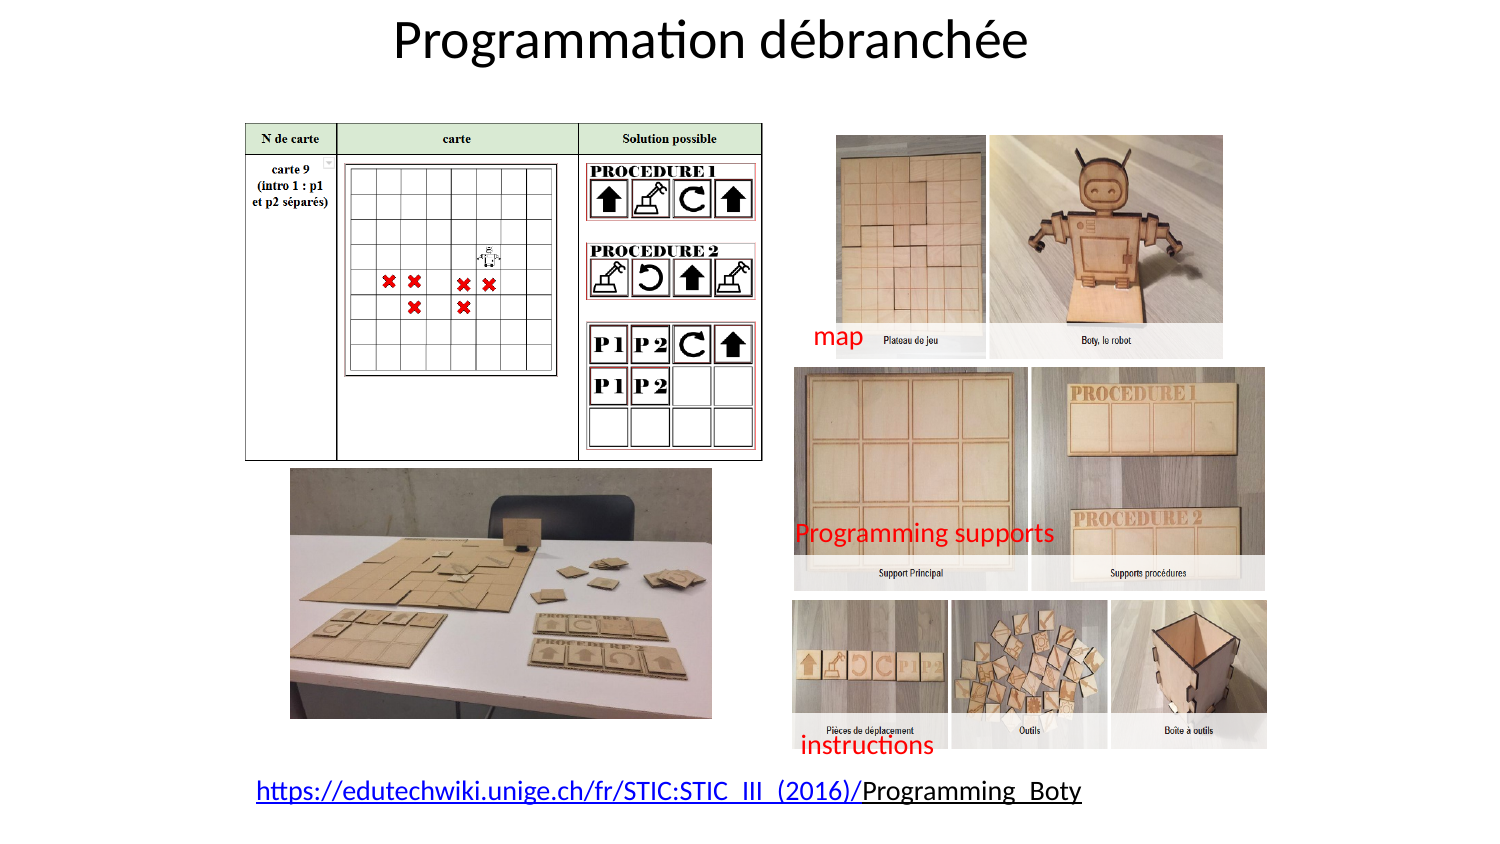

# Programmation débranchée
map
Programming supports
instructions
https://edutechwiki.unige.ch/fr/STIC:STIC_III_(2016)/Programming_Boty